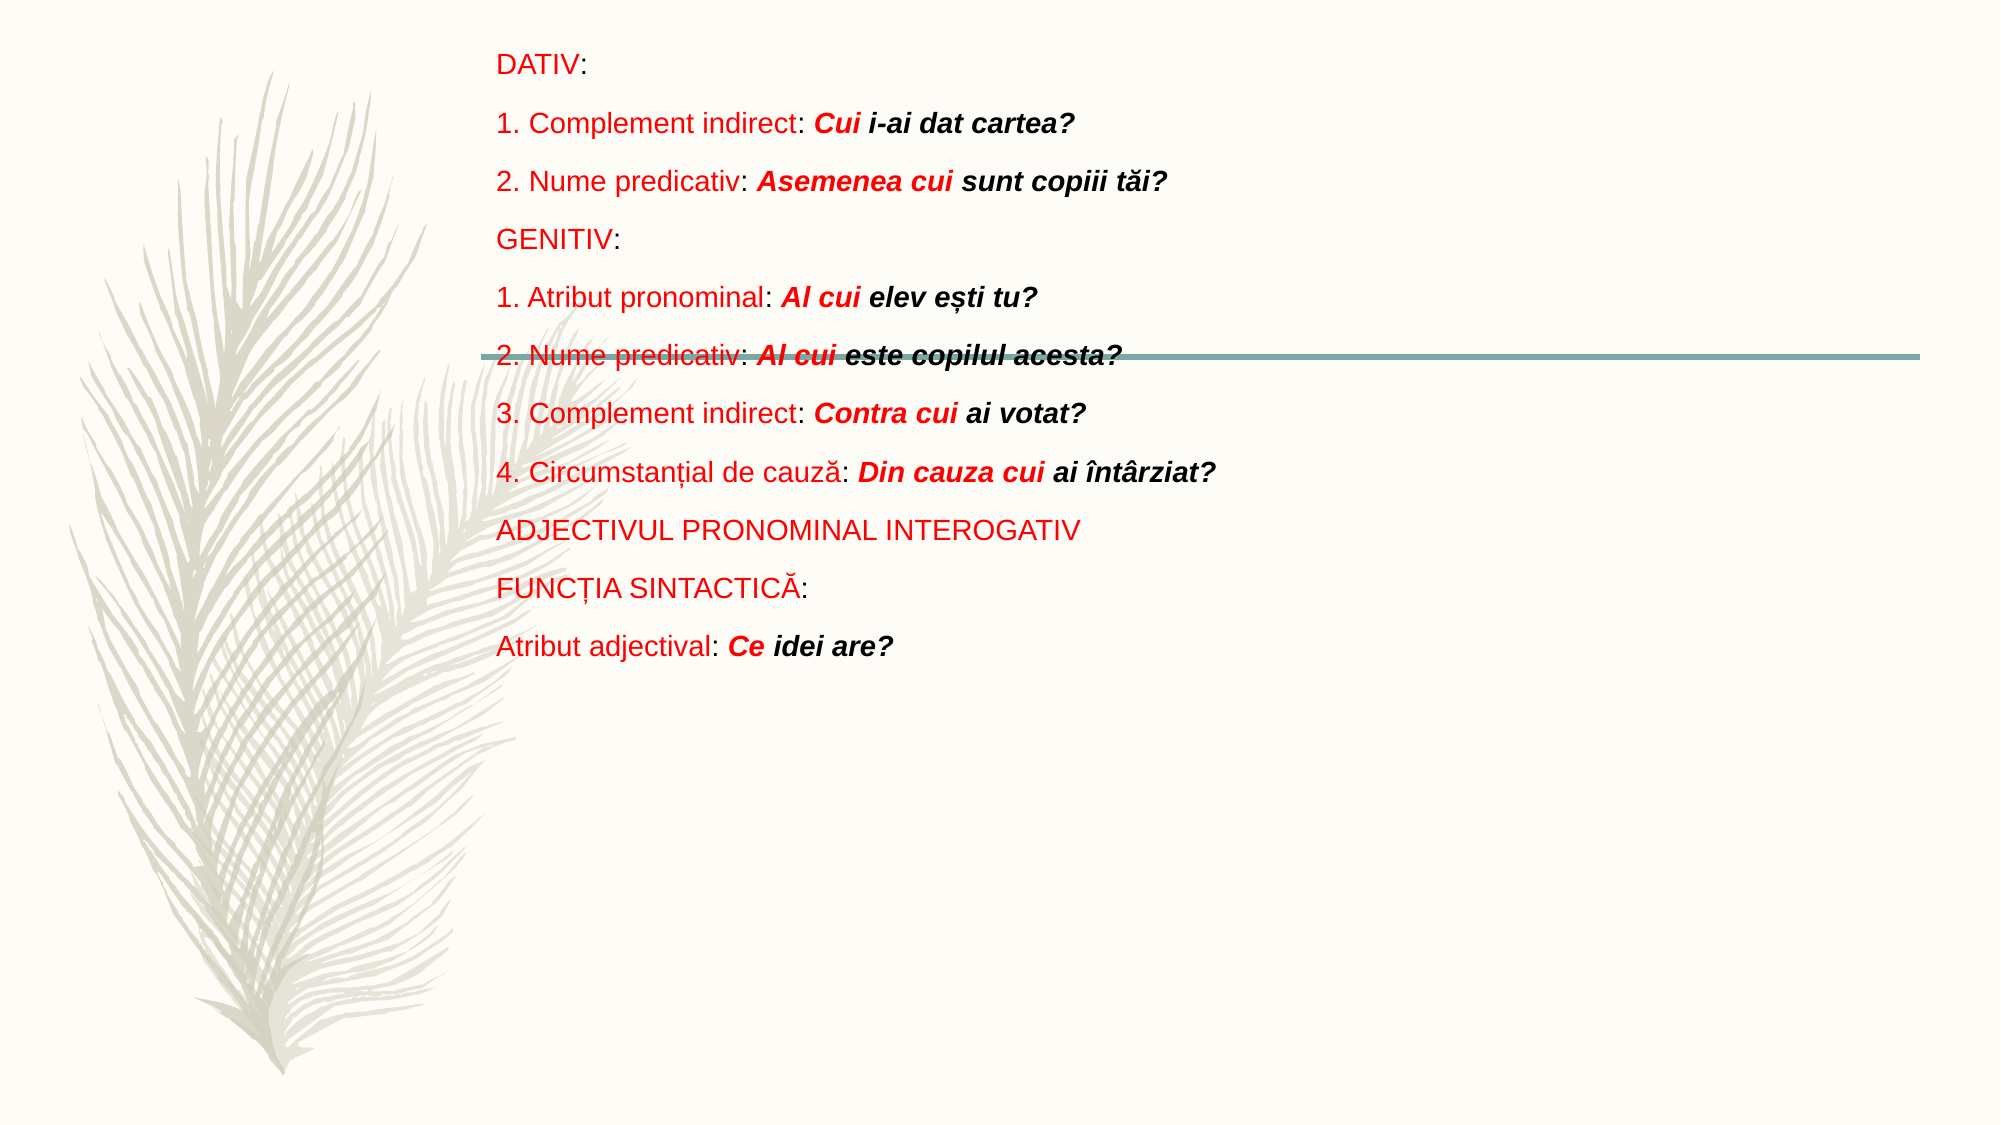

# DATIV:
1. Complement indirect: Cui i-ai dat cartea?
2. Nume predicativ: Asemenea cui sunt copiii tăi?
GENITIV:
1. Atribut pronominal: Al cui elev ești tu?
2. Nume predicativ: Al cui este copilul acesta?
3. Complement indirect: Contra cui ai votat?
4. Circumstanțial de cauză: Din cauza cui ai întârziat?
ADJECTIVUL PRONOMINAL INTEROGATIV
FUNCȚIA SINTACTICĂ:
Atribut adjectival: Ce idei are?